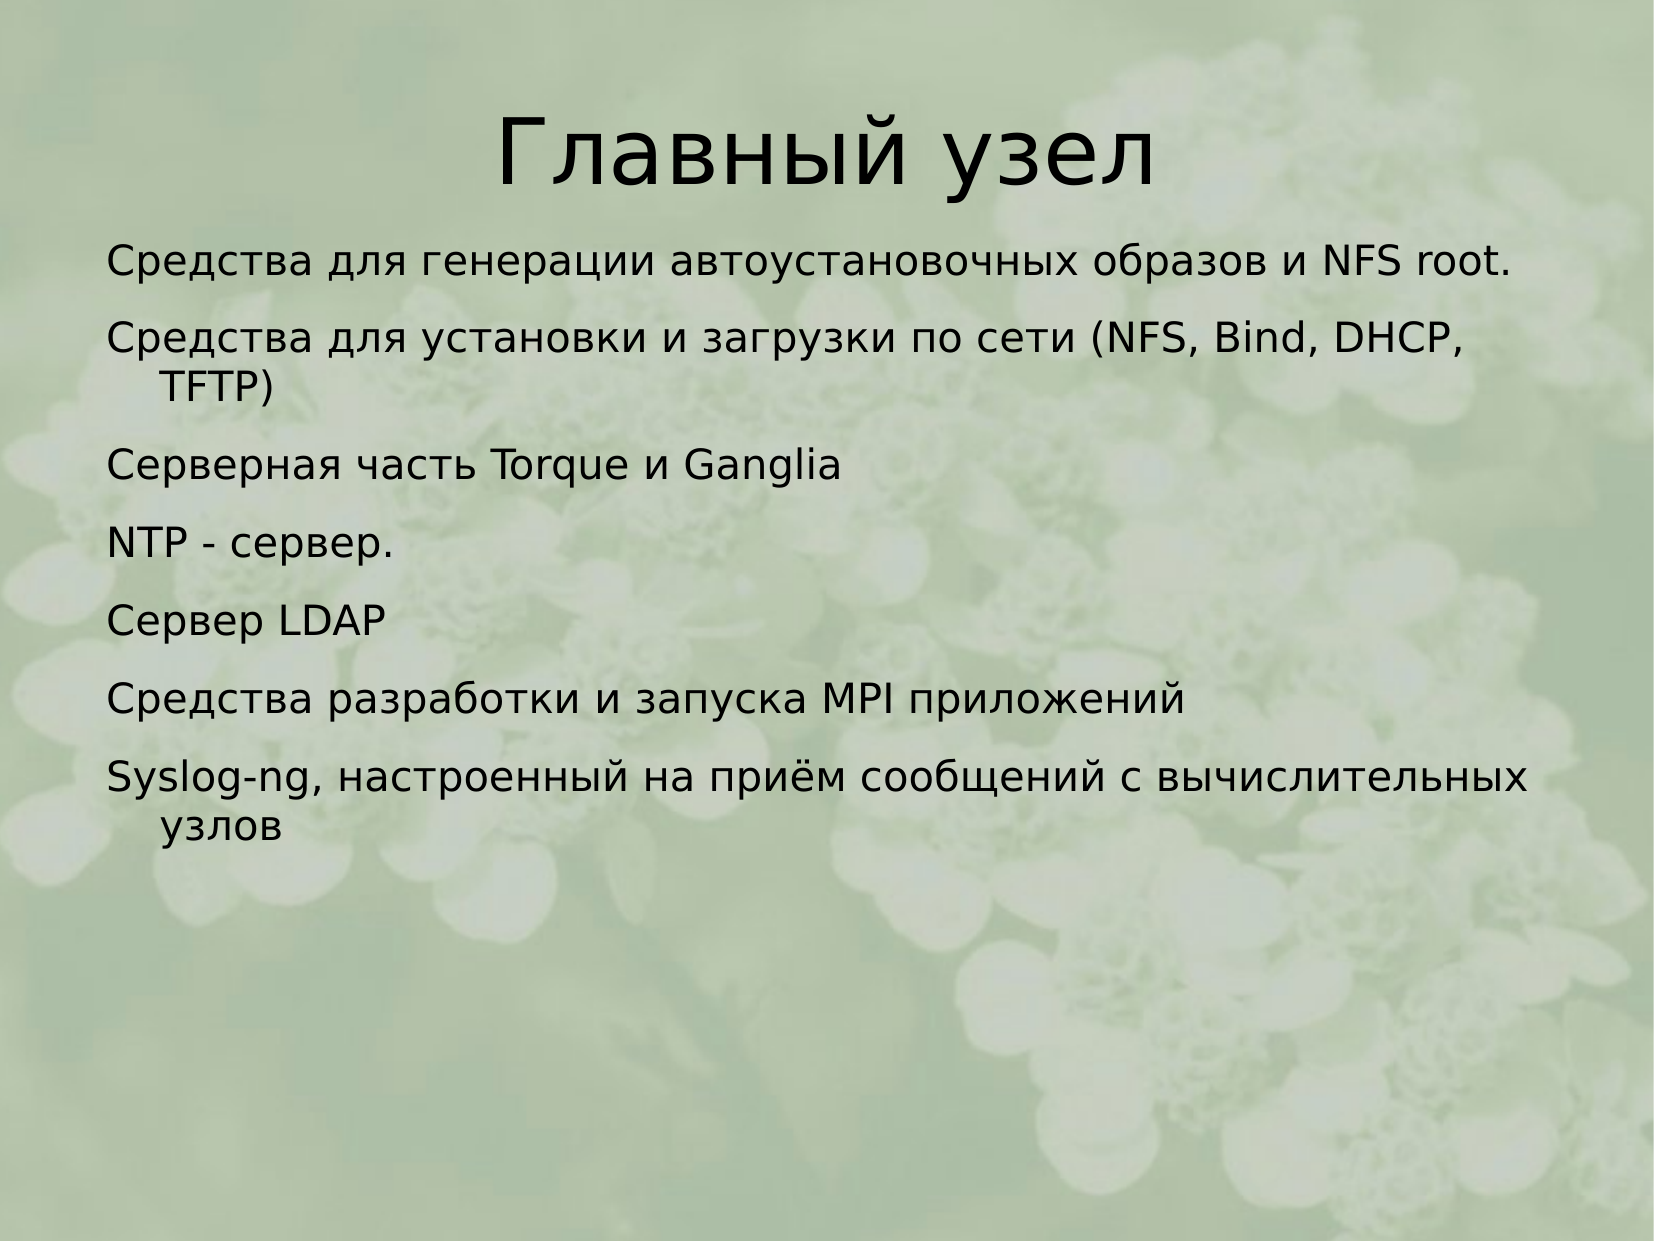

# Главный узел
Средства для генерации автоустановочных образов и NFS root.
Средства для установки и загрузки по сети (NFS, Bind, DHCP, TFTP)
Серверная часть Torque и Ganglia
NTP - сервер.
Сервер LDAP
Средства разработки и запуска MPI приложений
Syslog-ng, настроенный на приём сообщений с вычислительных узлов